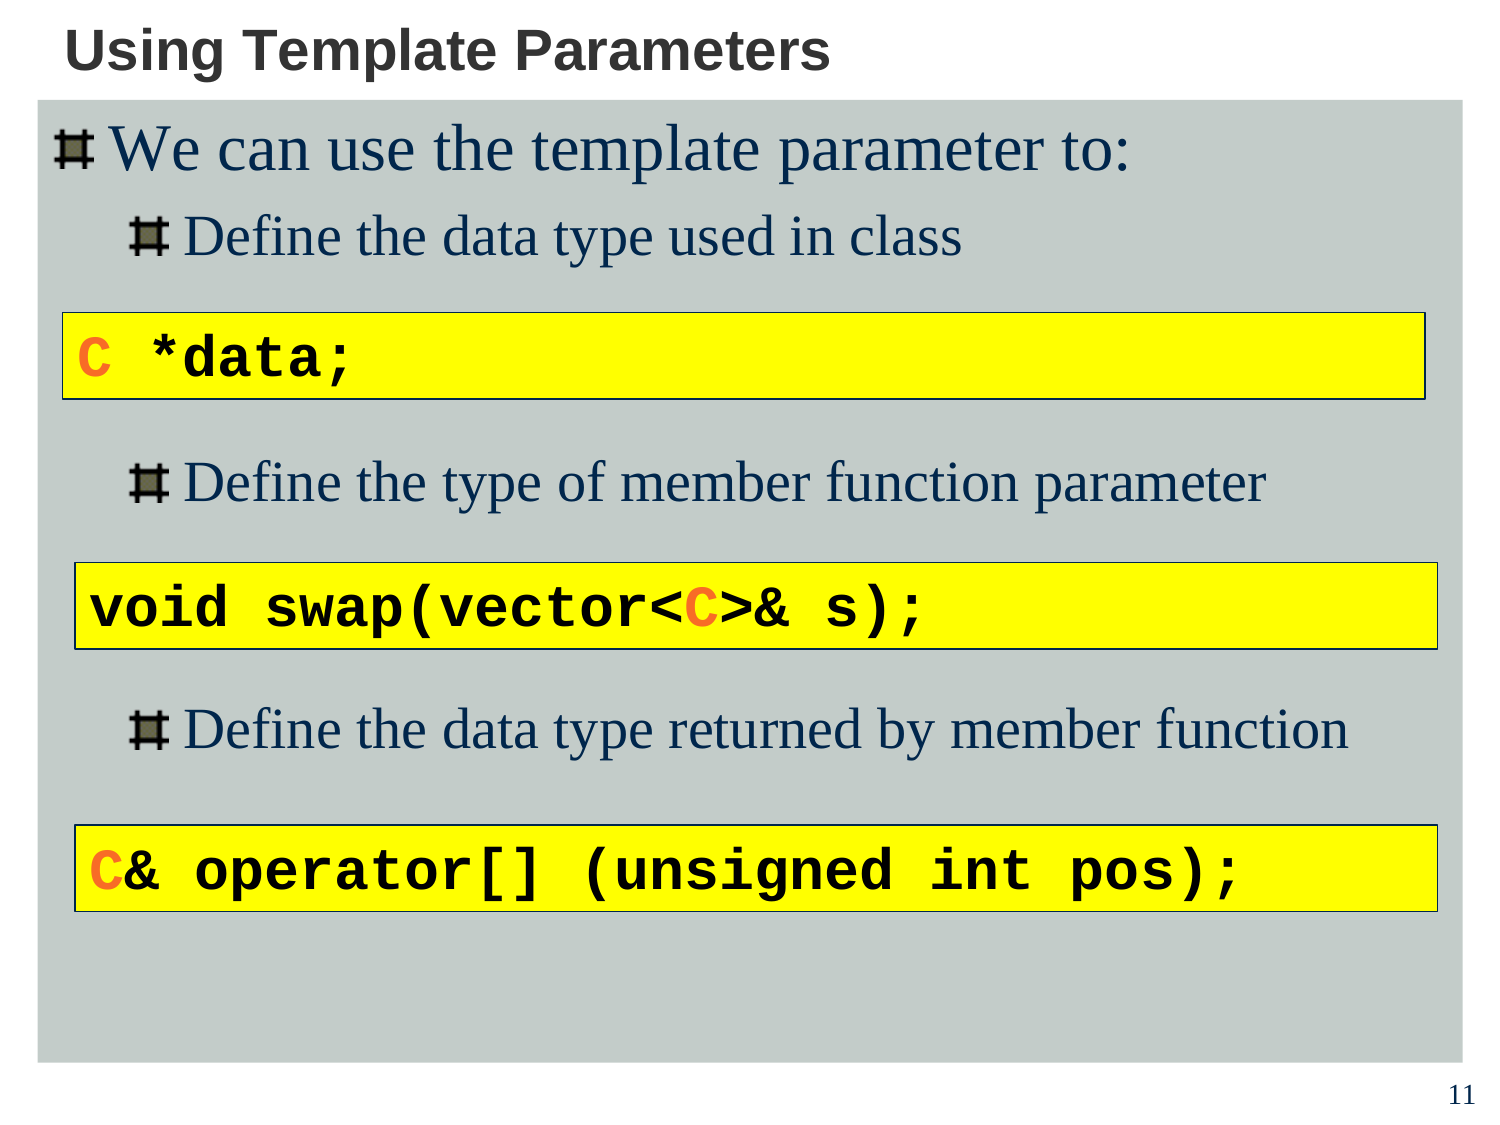

# Using Template Parameters
We can use the template parameter to:
Define the data type used in class
Define the type of member function parameter
Define the data type returned by member function
C *data;
void swap(vector<C>& s);
C& operator[] (unsigned int pos);